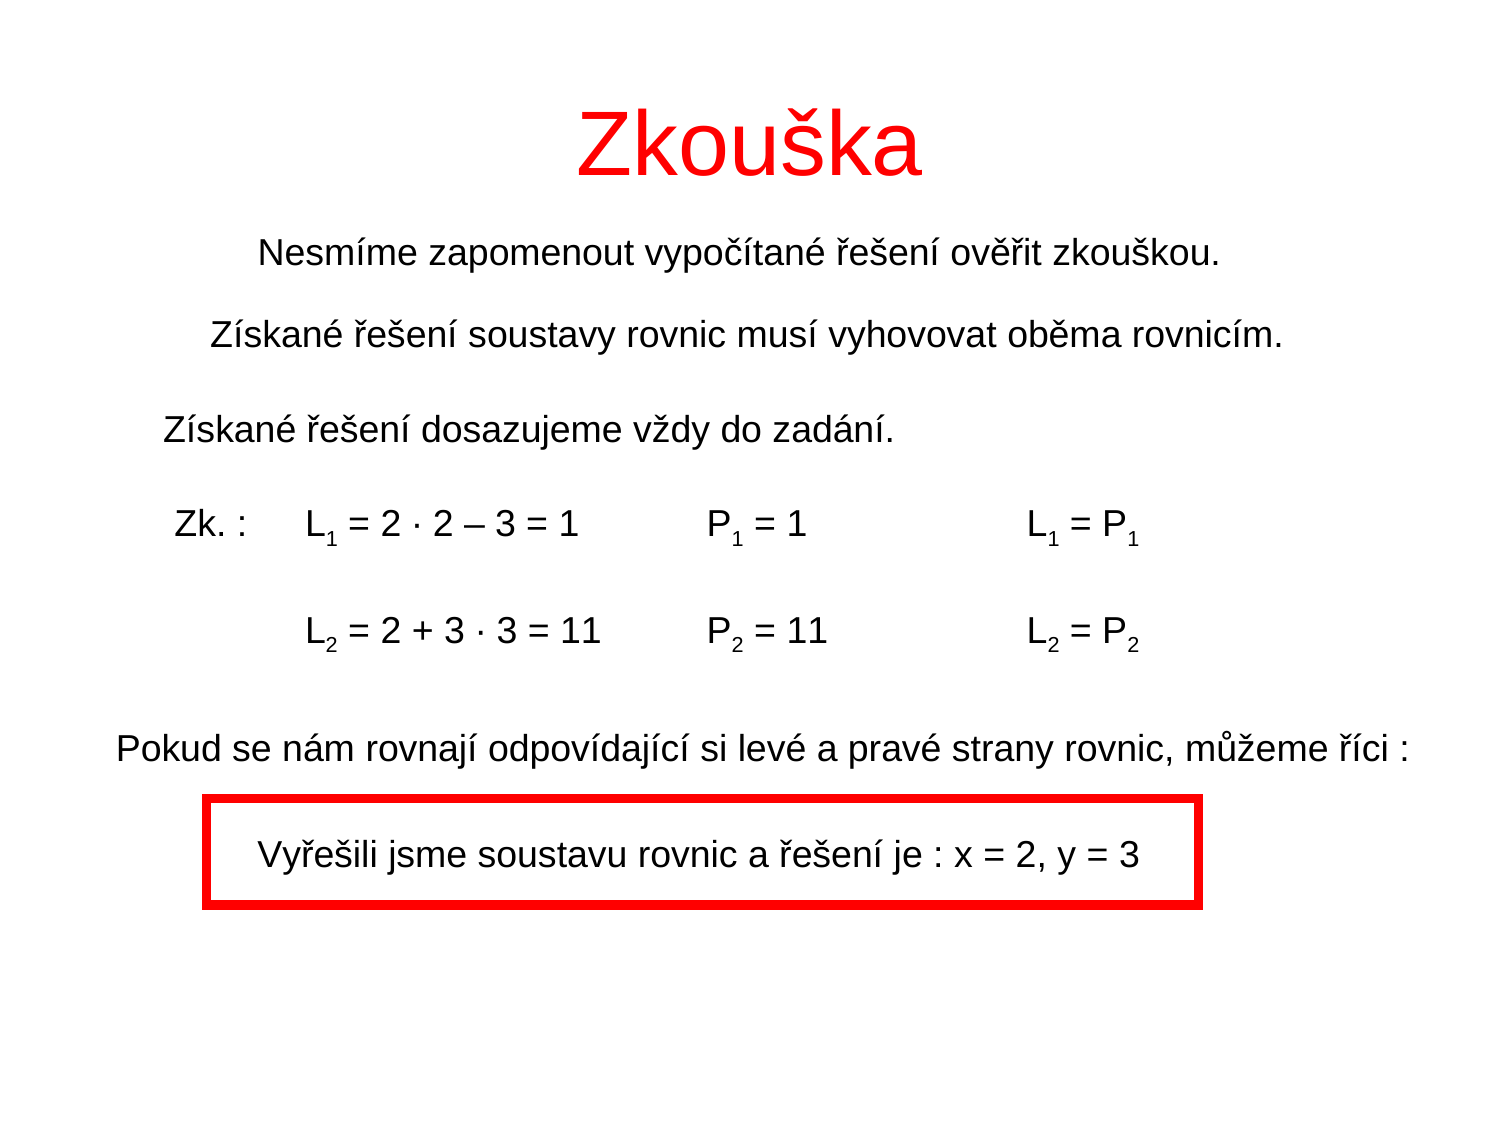

# Zkouška
Nesmíme zapomenout vypočítané řešení ověřit zkouškou.
Získané řešení soustavy rovnic musí vyhovovat oběma rovnicím.
Získané řešení dosazujeme vždy do zadání.
Zk. :
L1 = 2 ∙ 2 – 3 = 1
P1 = 1
L1 = P1
L2 = 2 + 3 ∙ 3 = 11
P2 = 11
L2 = P2
Pokud se nám rovnají odpovídající si levé a pravé strany rovnic, můžeme říci :
Vyřešili jsme soustavu rovnic a řešení je : x = 2, y = 3